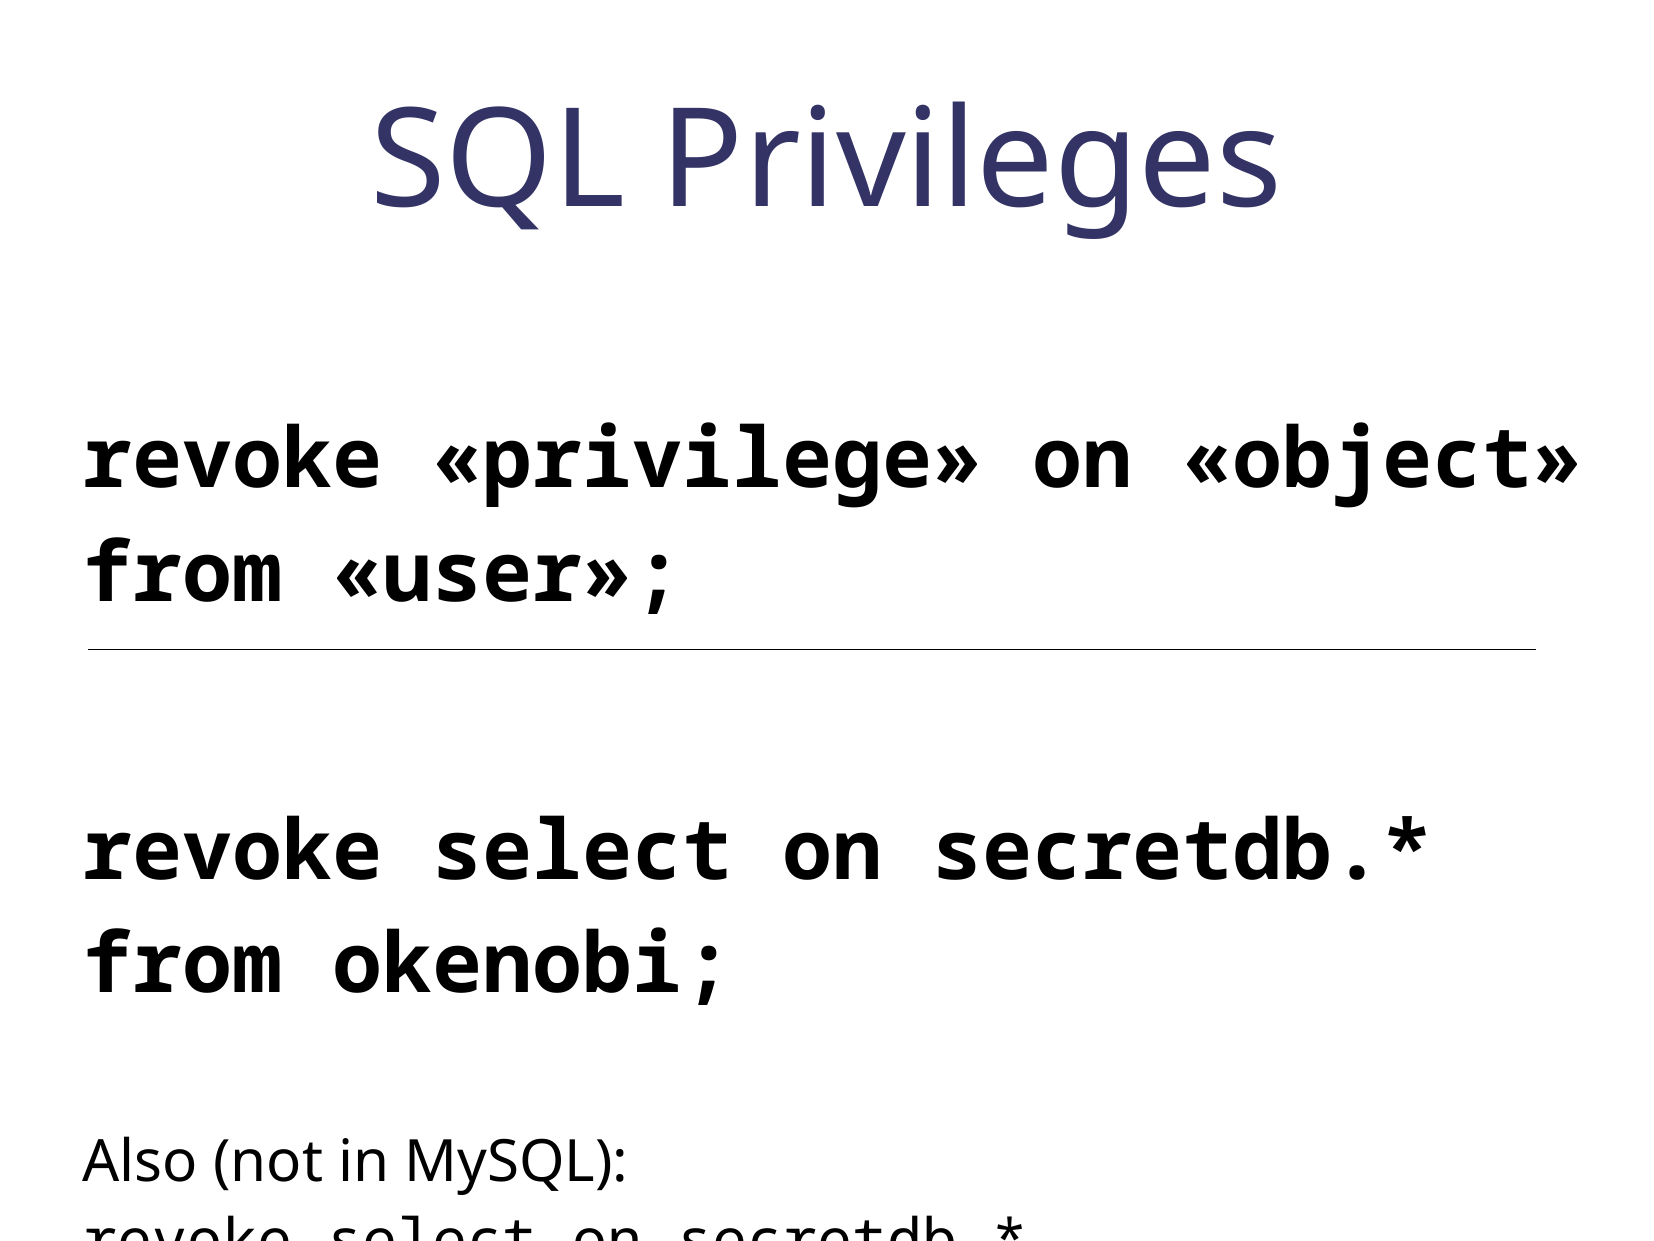

# SQL Privileges
revoke «privilege» on «object»
from «user»;
revoke select on secretdb.*
from okenobi;
Also (not in MySQL):
revoke select on secretdb.*
from okenobi cascade;